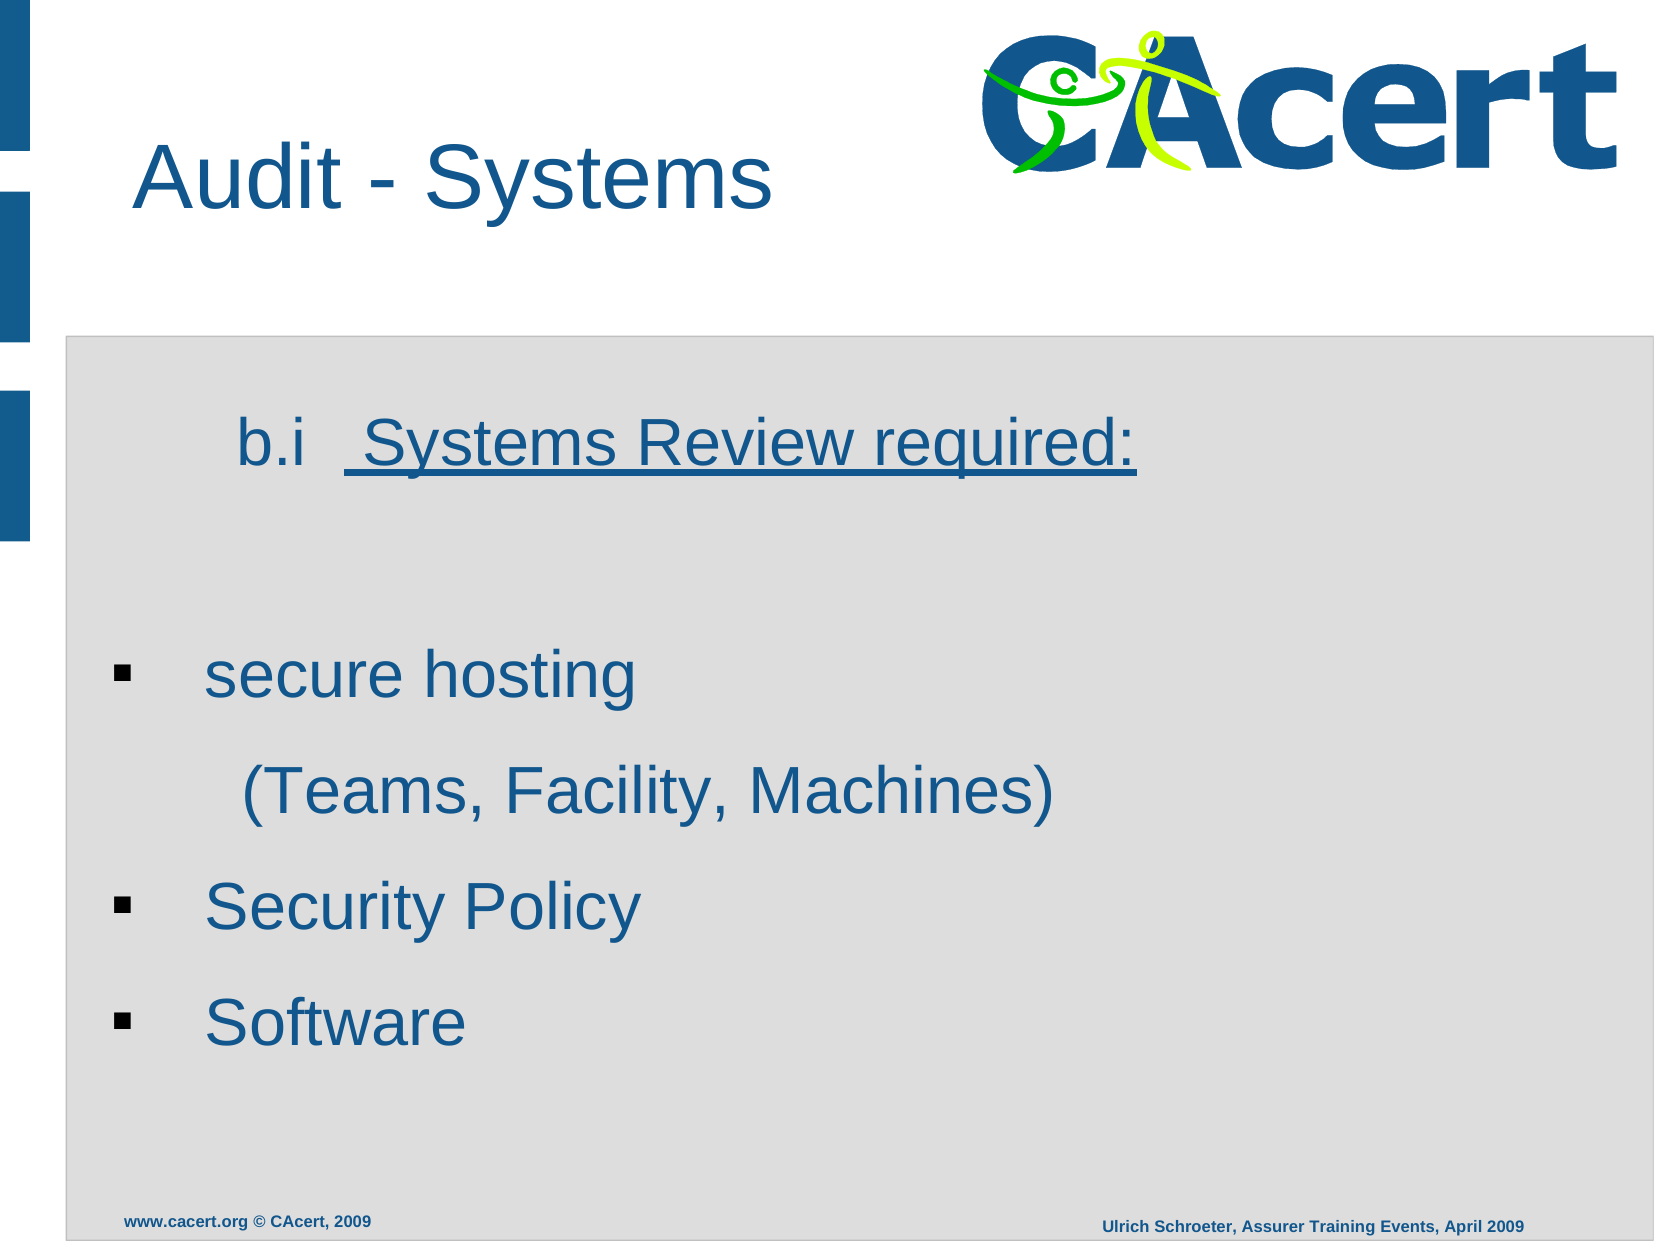

Audit - Systems
 b.i Systems Review required:
 secure hosting
 (Teams, Facility, Machines)
 Security Policy
 Software